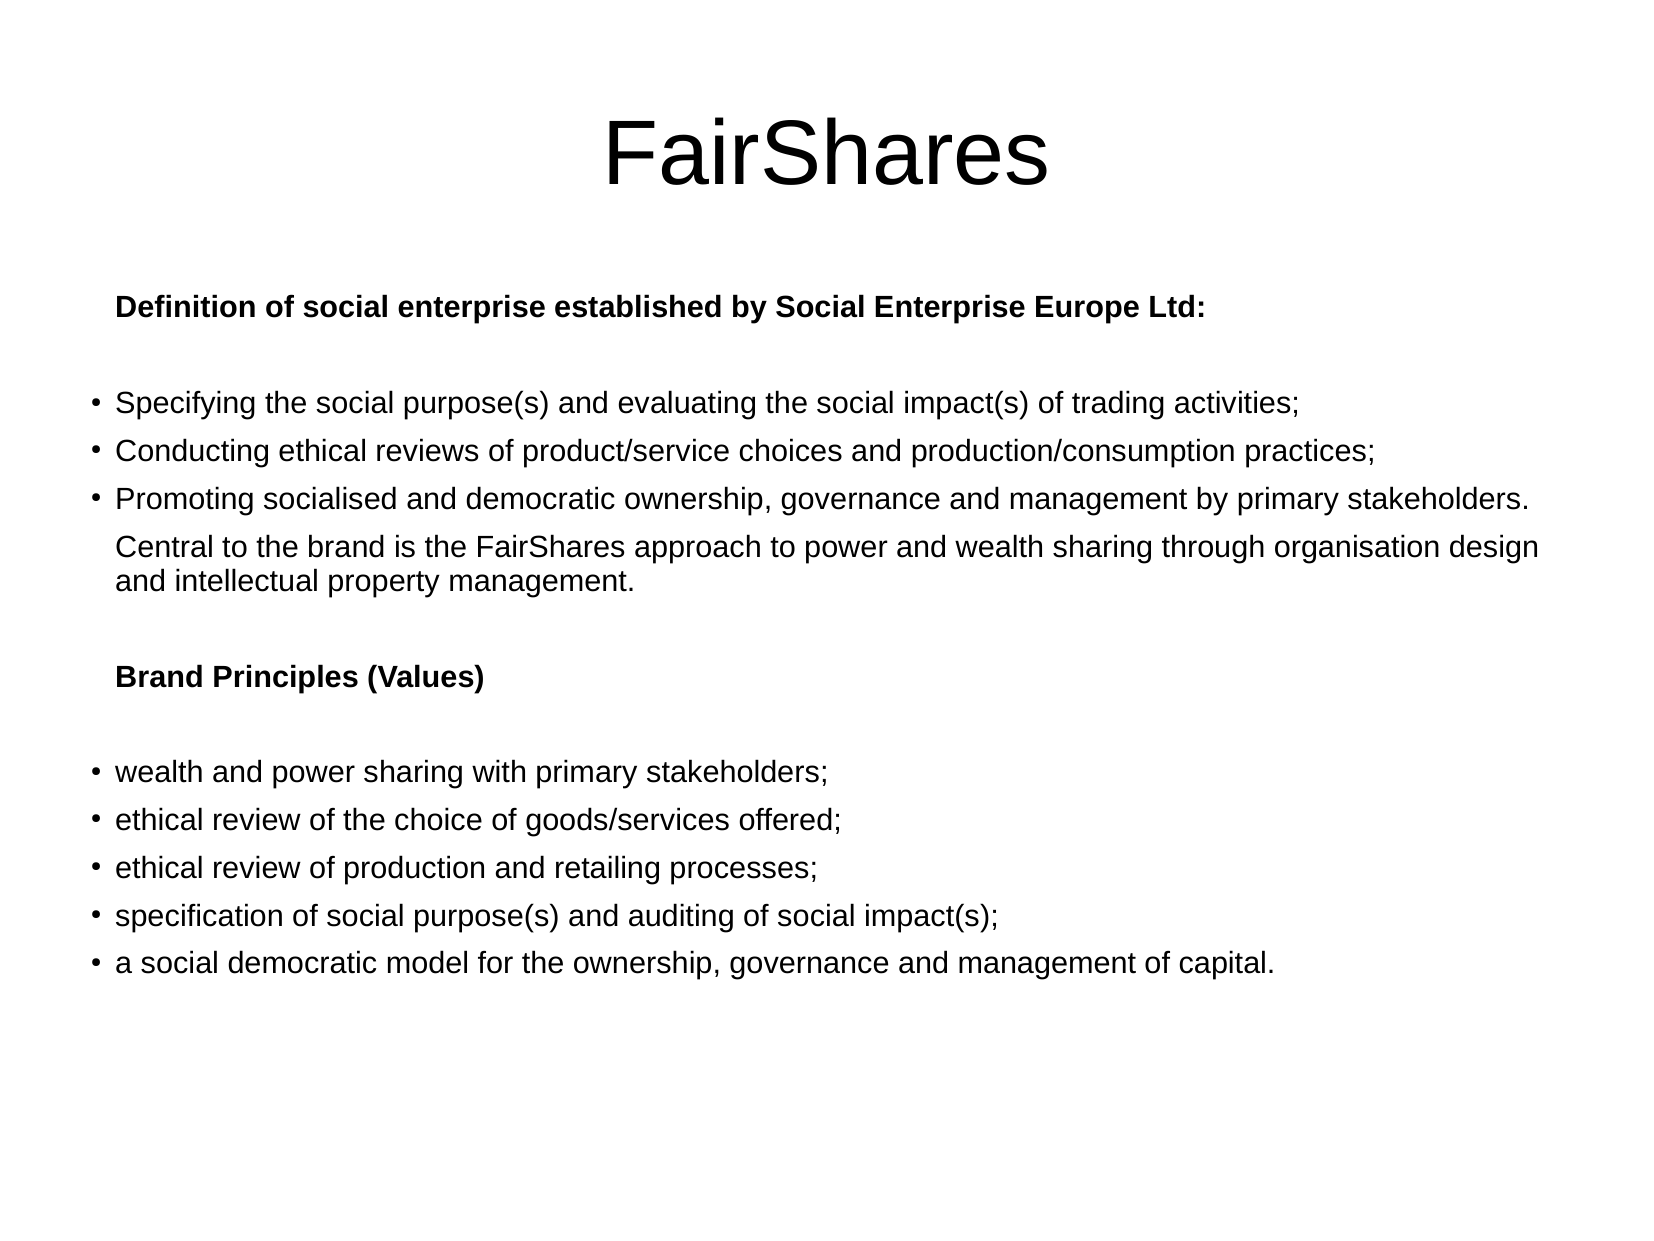

# FairShares
Definition of social enterprise established by Social Enterprise Europe Ltd:
Specifying the social purpose(s) and evaluating the social impact(s) of trading activities;
Conducting ethical reviews of product/service choices and production/consumption practices;
Promoting socialised and democratic ownership, governance and management by primary stakeholders.
Central to the brand is the FairShares approach to power and wealth sharing through organisation design and intellectual property management.
Brand Principles (Values)
wealth and power sharing with primary stakeholders;
ethical review of the choice of goods/services offered;
ethical review of production and retailing processes;
specification of social purpose(s) and auditing of social impact(s);
a social democratic model for the ownership, governance and management of capital.